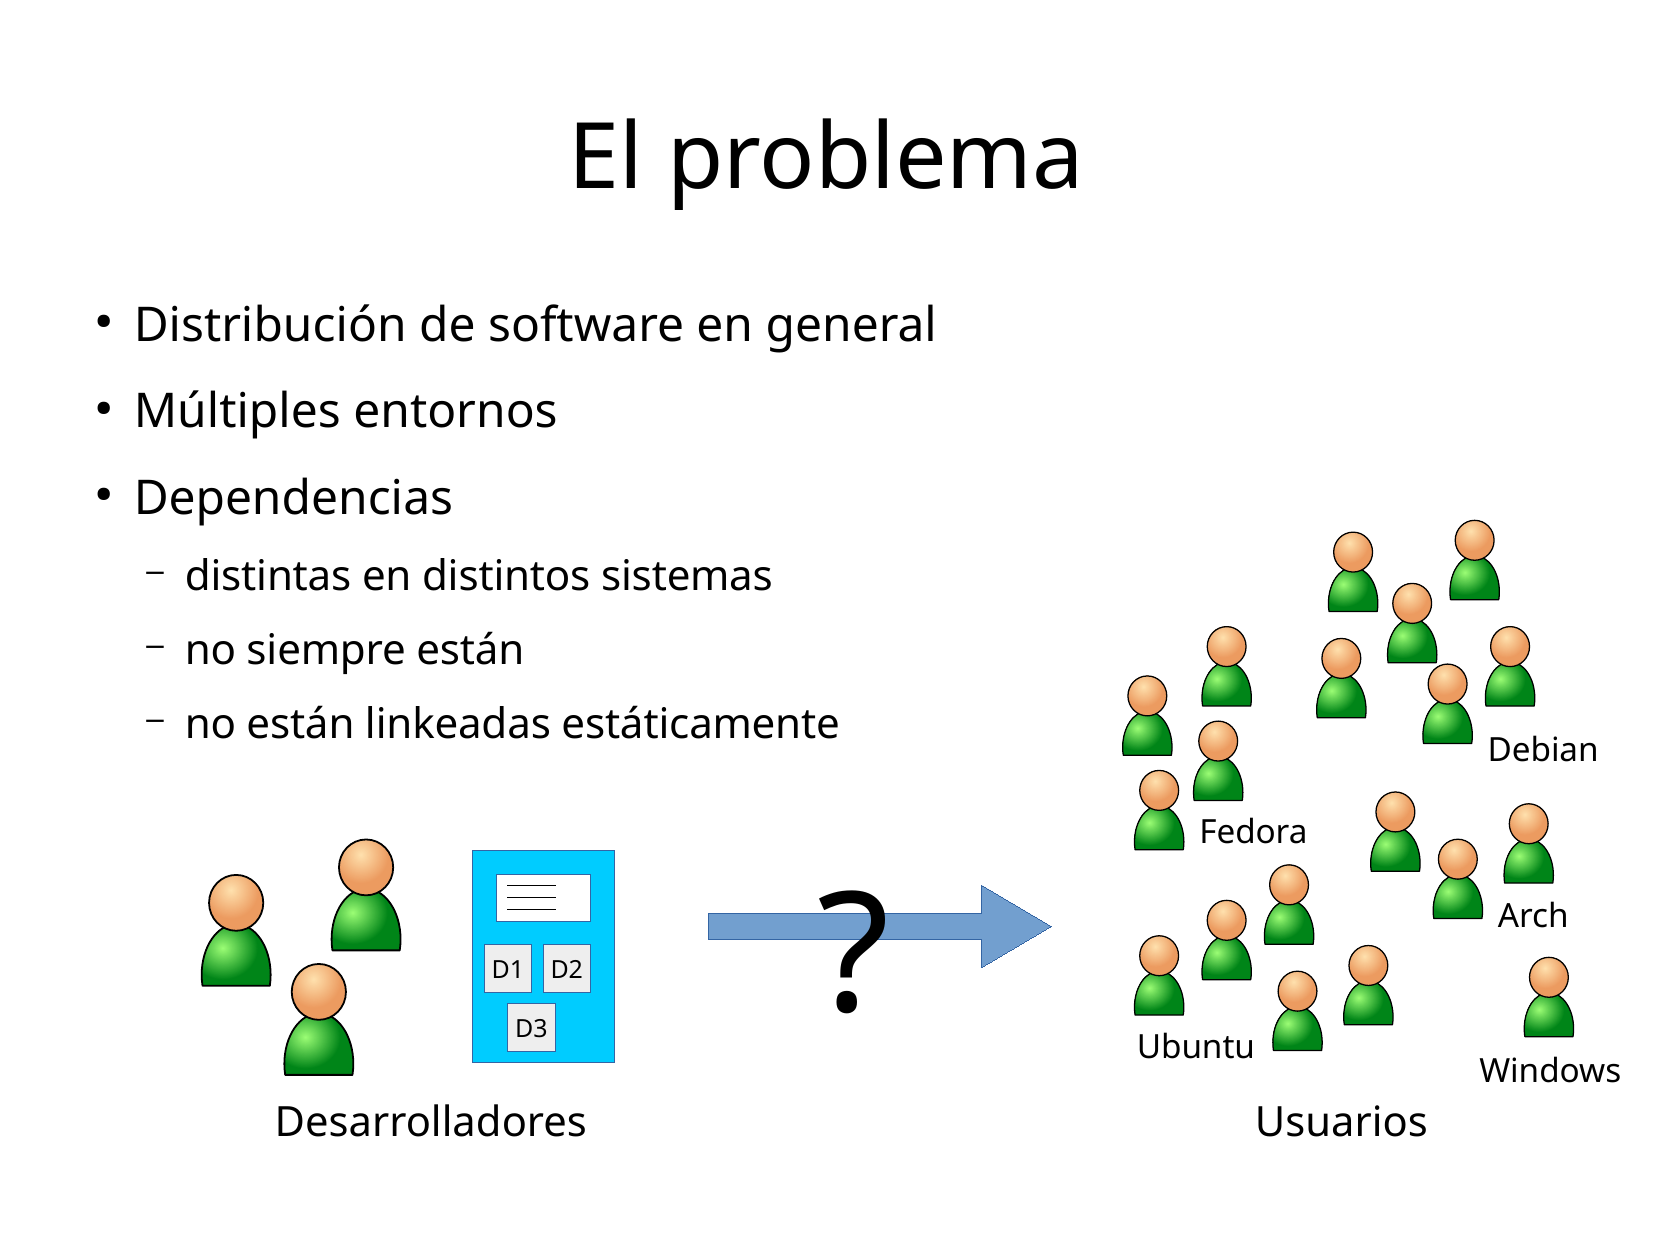

# El problema
Distribución de software en general
Múltiples entornos
Dependencias
distintas en distintos sistemas
no siempre están
no están linkeadas estáticamente
Debian
Fedora
?
Arch
D1
D2
D3
Ubuntu
Windows
Desarrolladores
Usuarios